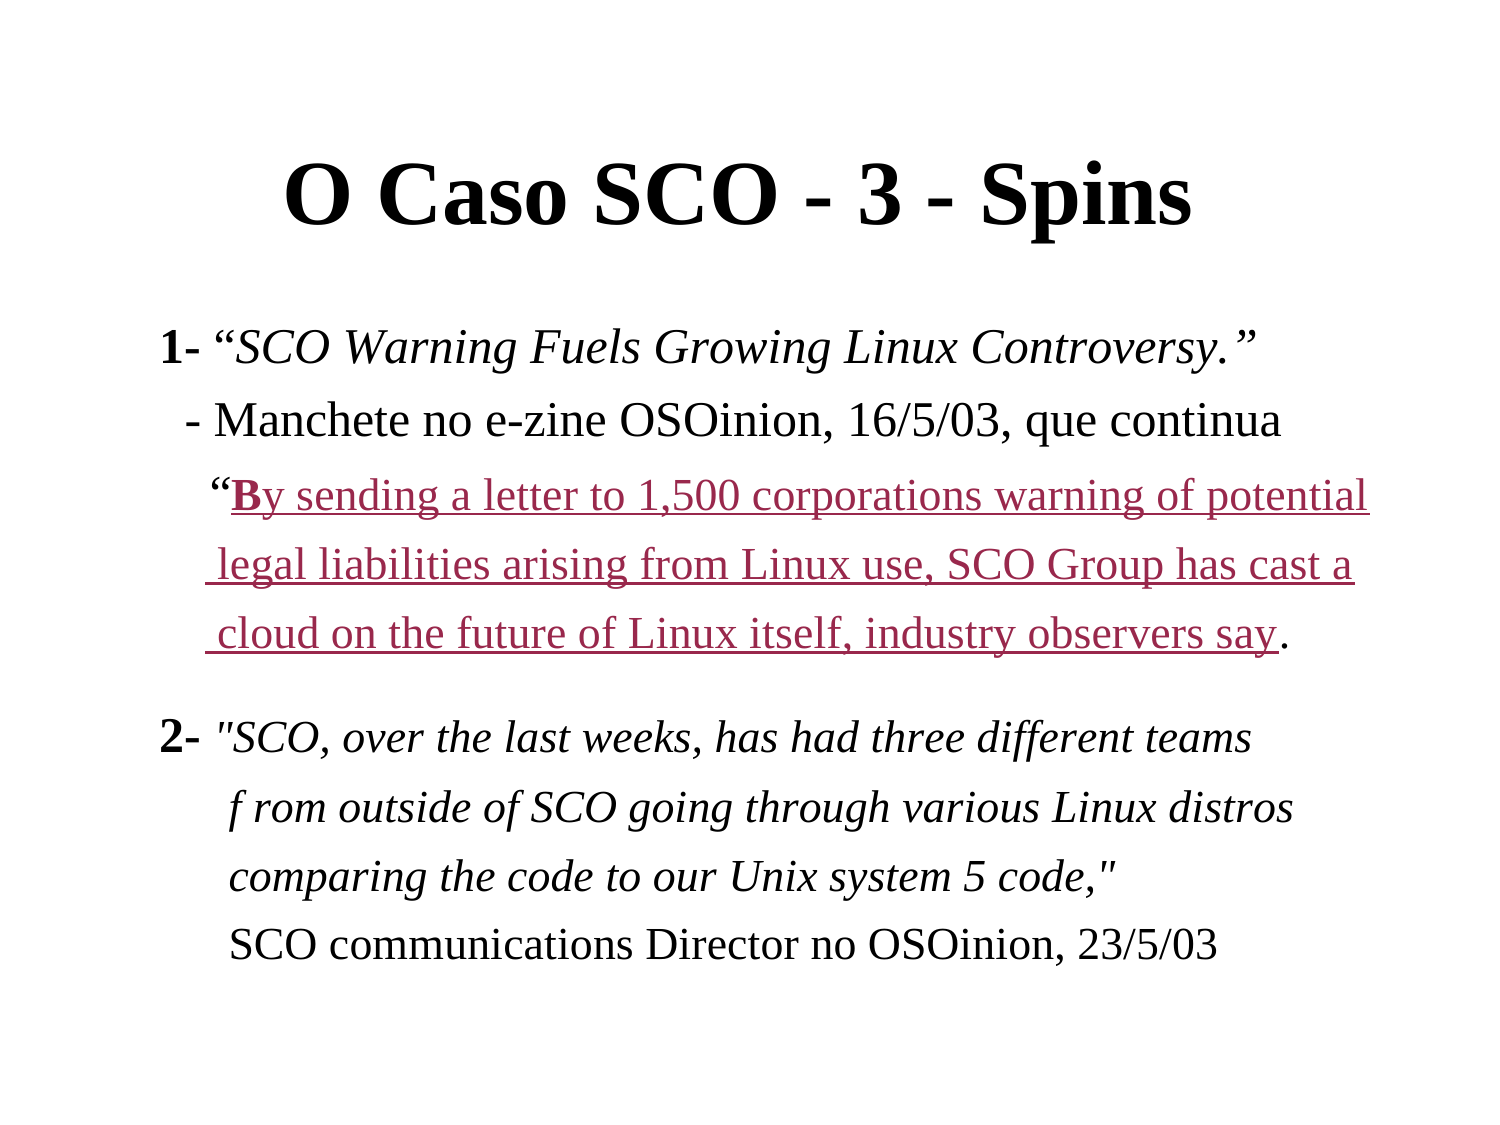

# O Caso SCO - 3 - Spins
1- “SCO Warning Fuels Growing Linux Controversy.”
 - Manchete no e-zine OSOinion, 16/5/03, que continua
 “By sending a letter to 1,500 corporations warning of potential
 legal liabilities arising from Linux use, SCO Group has cast a
 cloud on the future of Linux itself, industry observers say.
2- "SCO, over the last weeks, has had three different teams
 f rom outside of SCO going through various Linux distros
 comparing the code to our Unix system 5 code,"
 SCO communications Director no OSOinion, 23/5/03